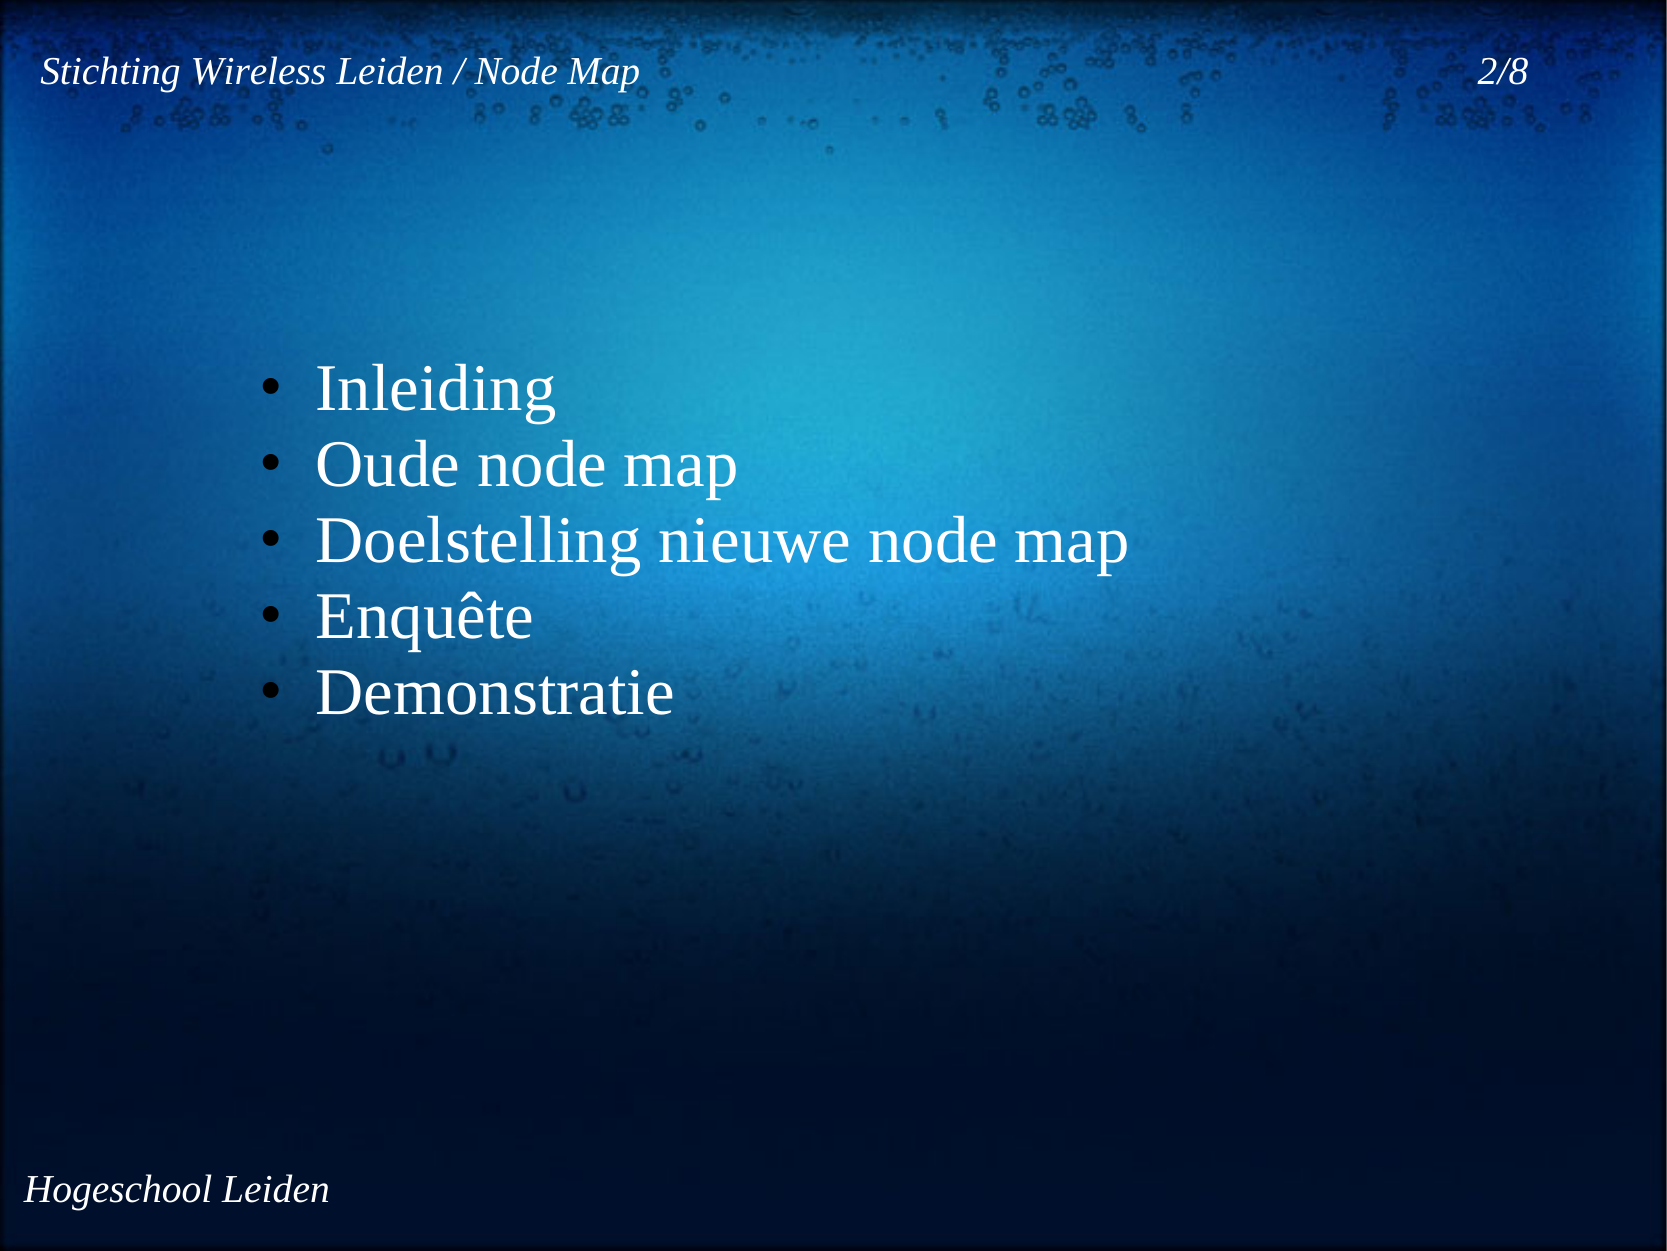

# Stichting Wireless Leiden / Node Map                                                                                    2/8
Inleiding
Oude node map
Doelstelling nieuwe node map
Enquête
Demonstratie
Hogeschool Leiden